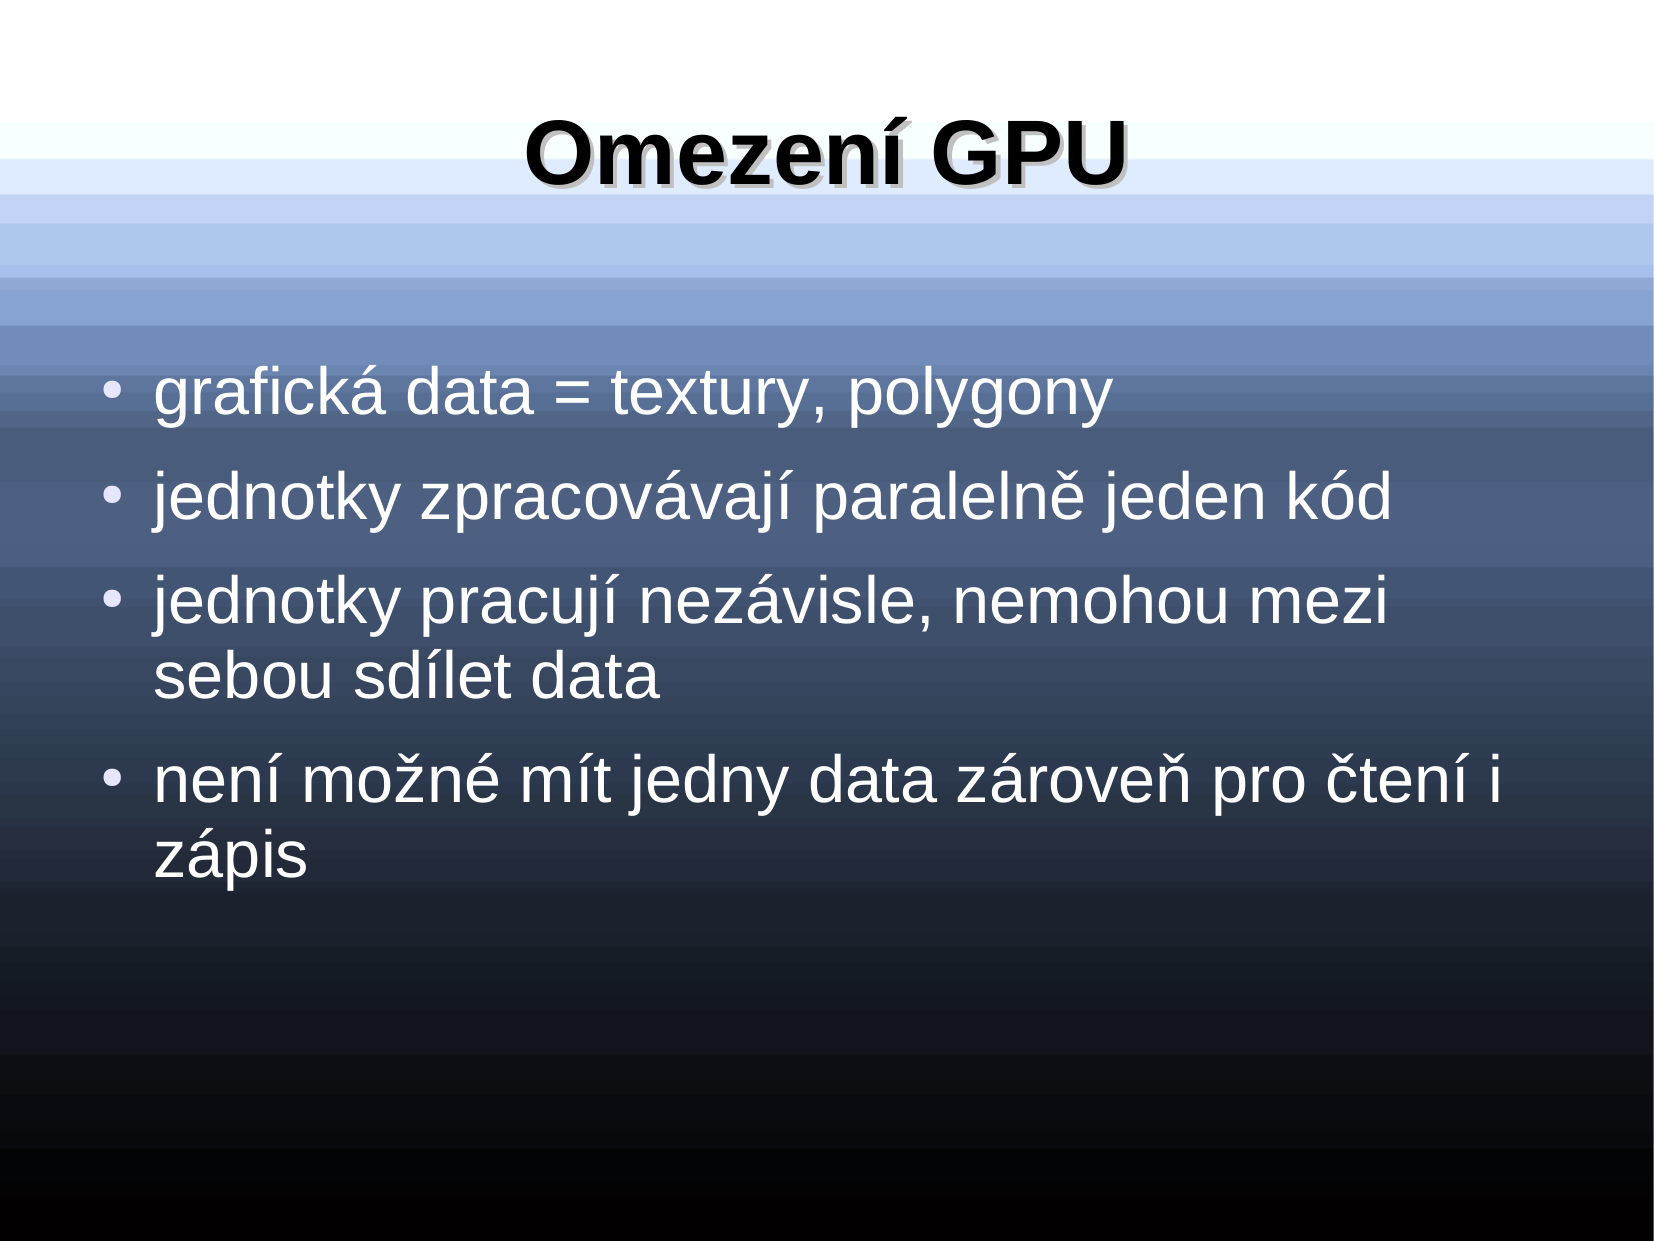

# Omezení GPU
grafická data = textury, polygony
jednotky zpracovávají paralelně jeden kód
jednotky pracují nezávisle, nemohou mezi sebou sdílet data
není možné mít jedny data zároveň pro čtení i zápis